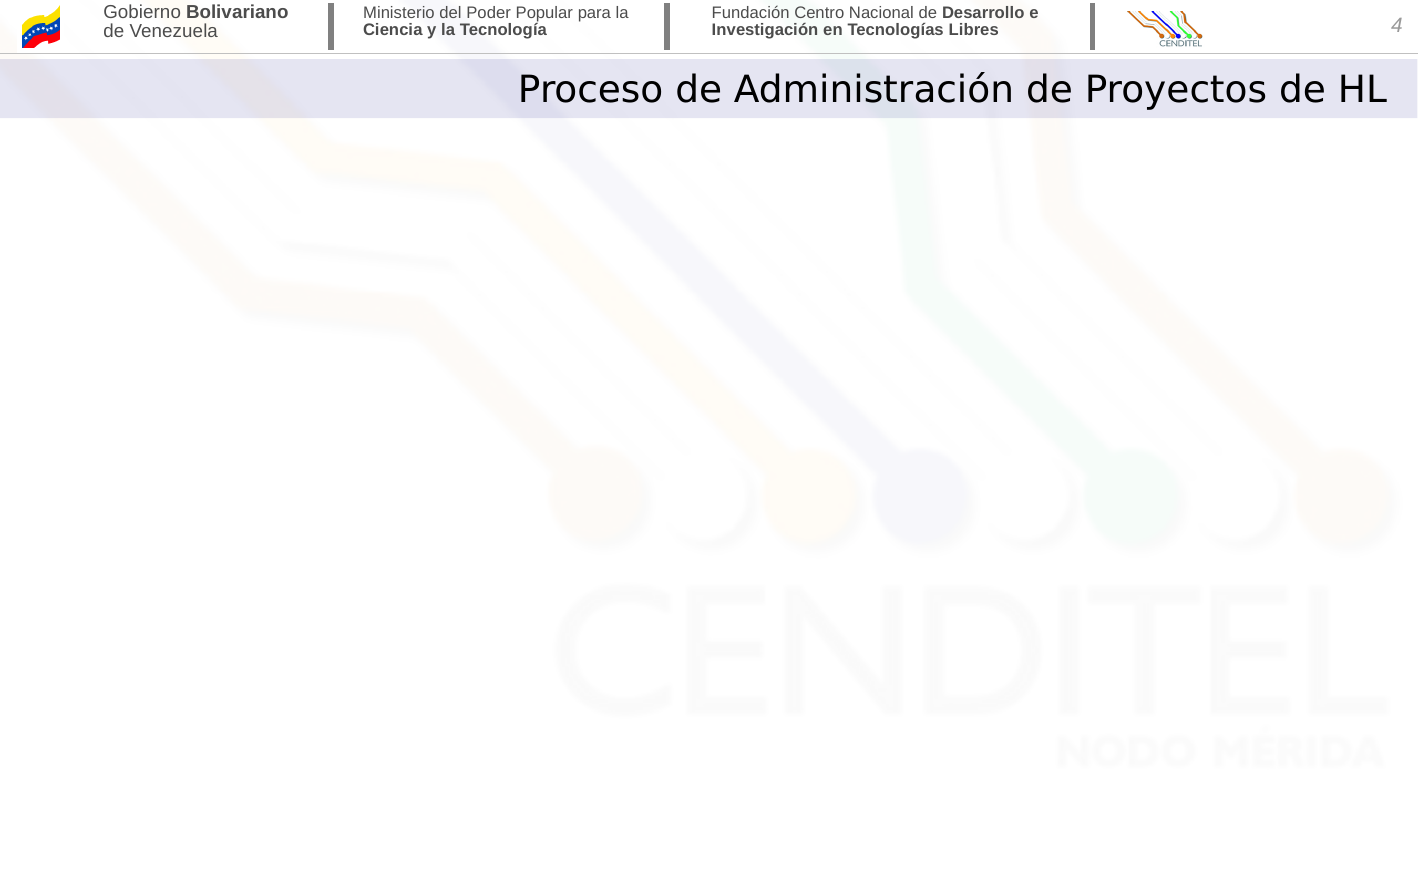

# Proceso de Administración de Proyectos de HL